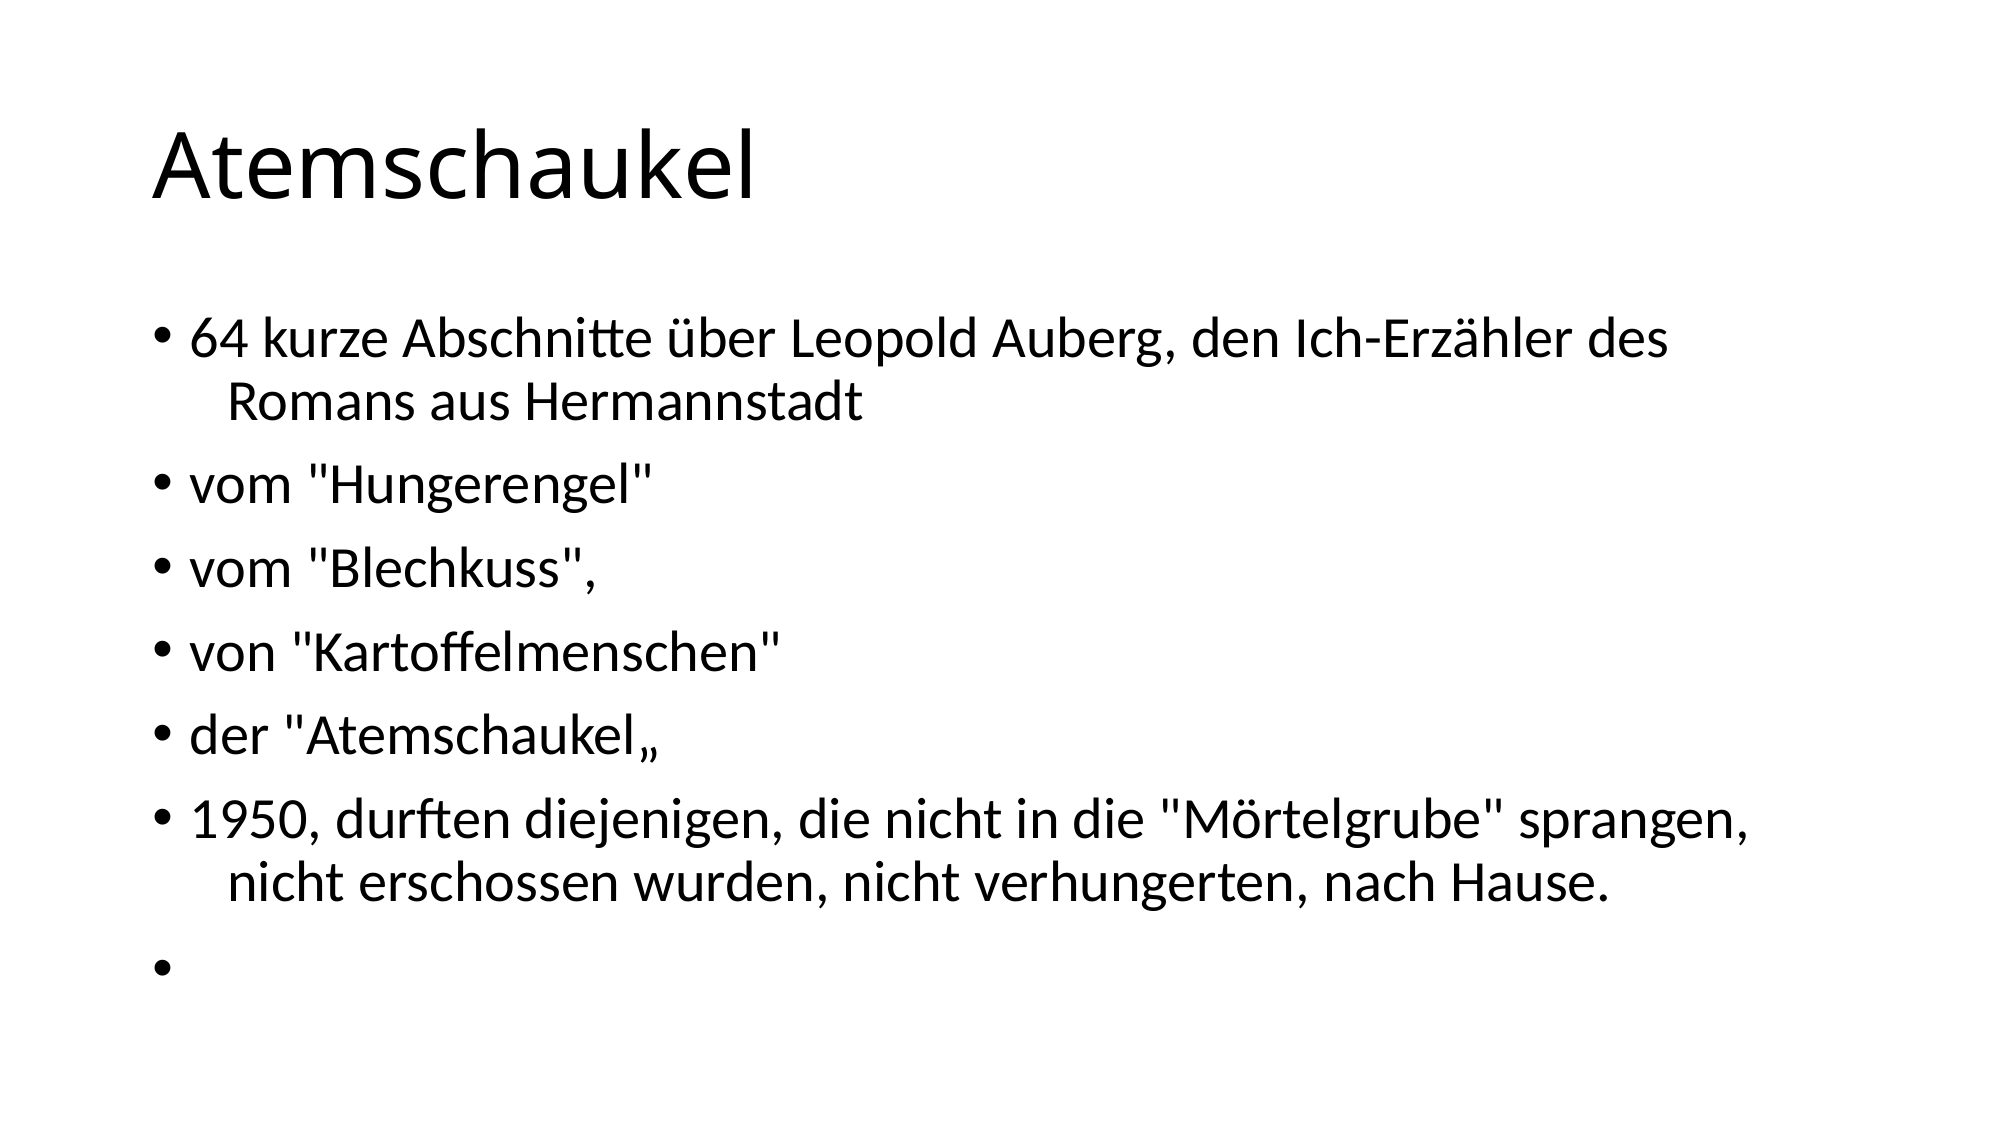

# Atemschaukel
64 kurze Abschnitte über Leopold Auberg, den Ich-Erzähler des Romans aus Hermannstadt
vom "Hungerengel"
vom "Blechkuss",
von "Kartoffelmenschen"
der "Atemschaukel„
1950, durften diejenigen, die nicht in die "Mörtelgrube" sprangen, nicht erschossen wurden, nicht verhungerten, nach Hause.